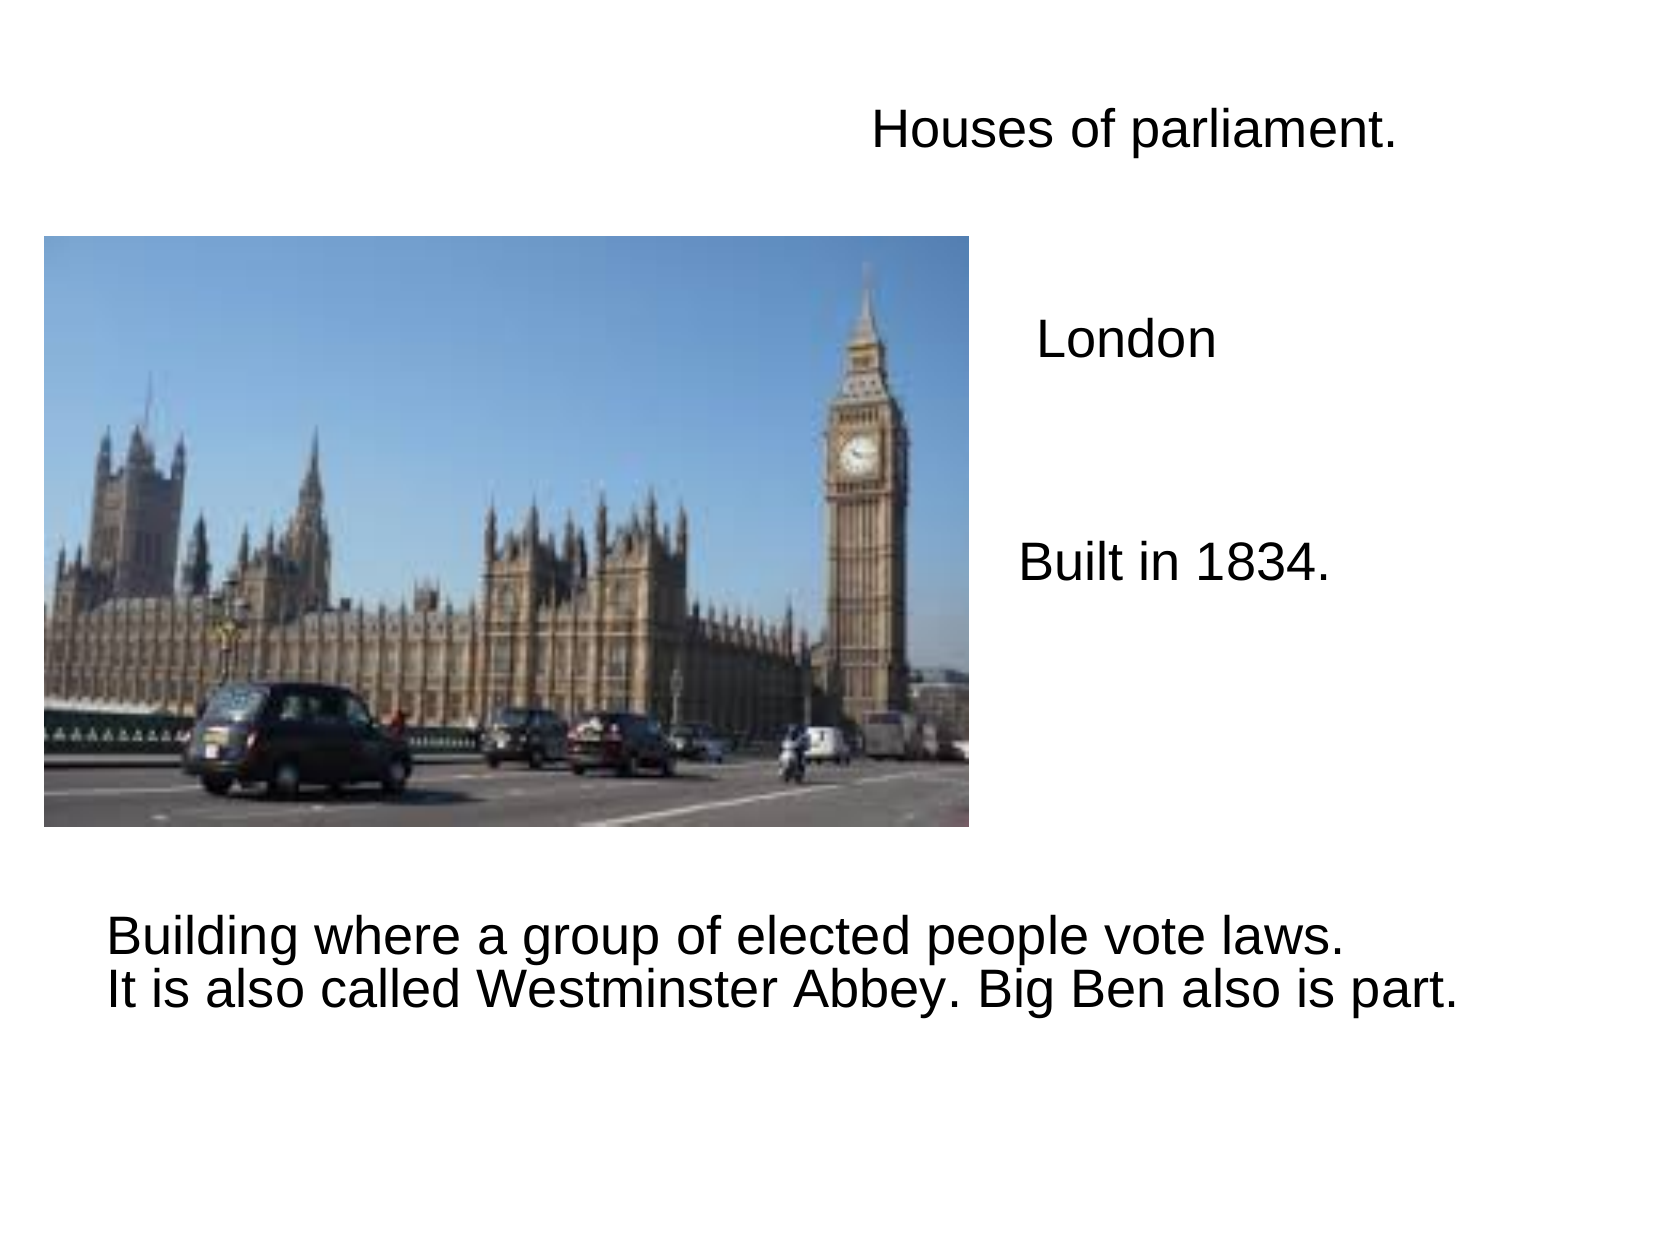

Houses of parliament.
 London
Built in 1834.
Building where a group of elected people vote laws.
It is also called Westminster Abbey. Big Ben also is part.